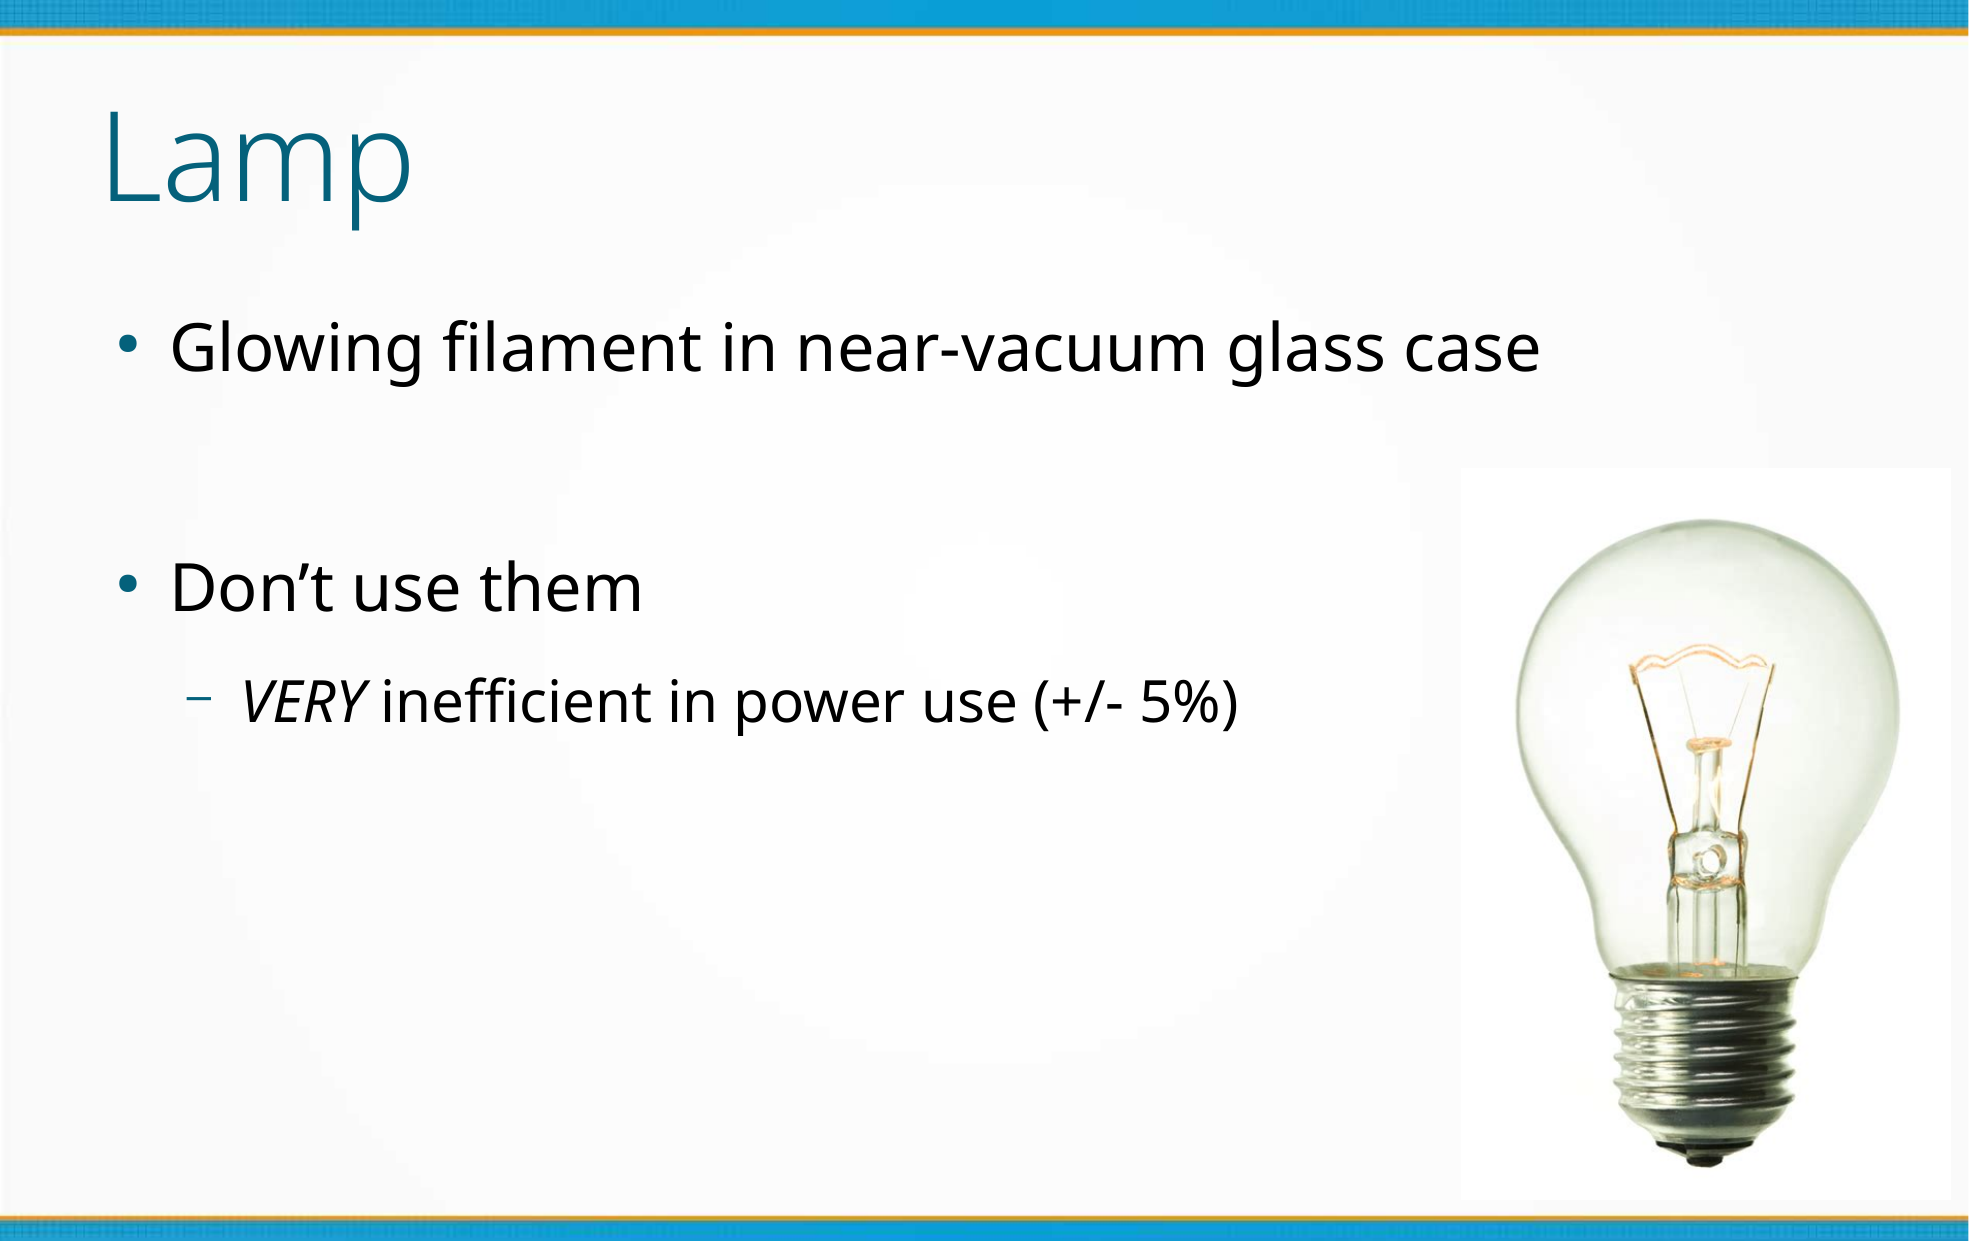

# Lamp
Glowing filament in near-vacuum glass case
Don’t use them
VERY inefficient in power use (+/- 5%)